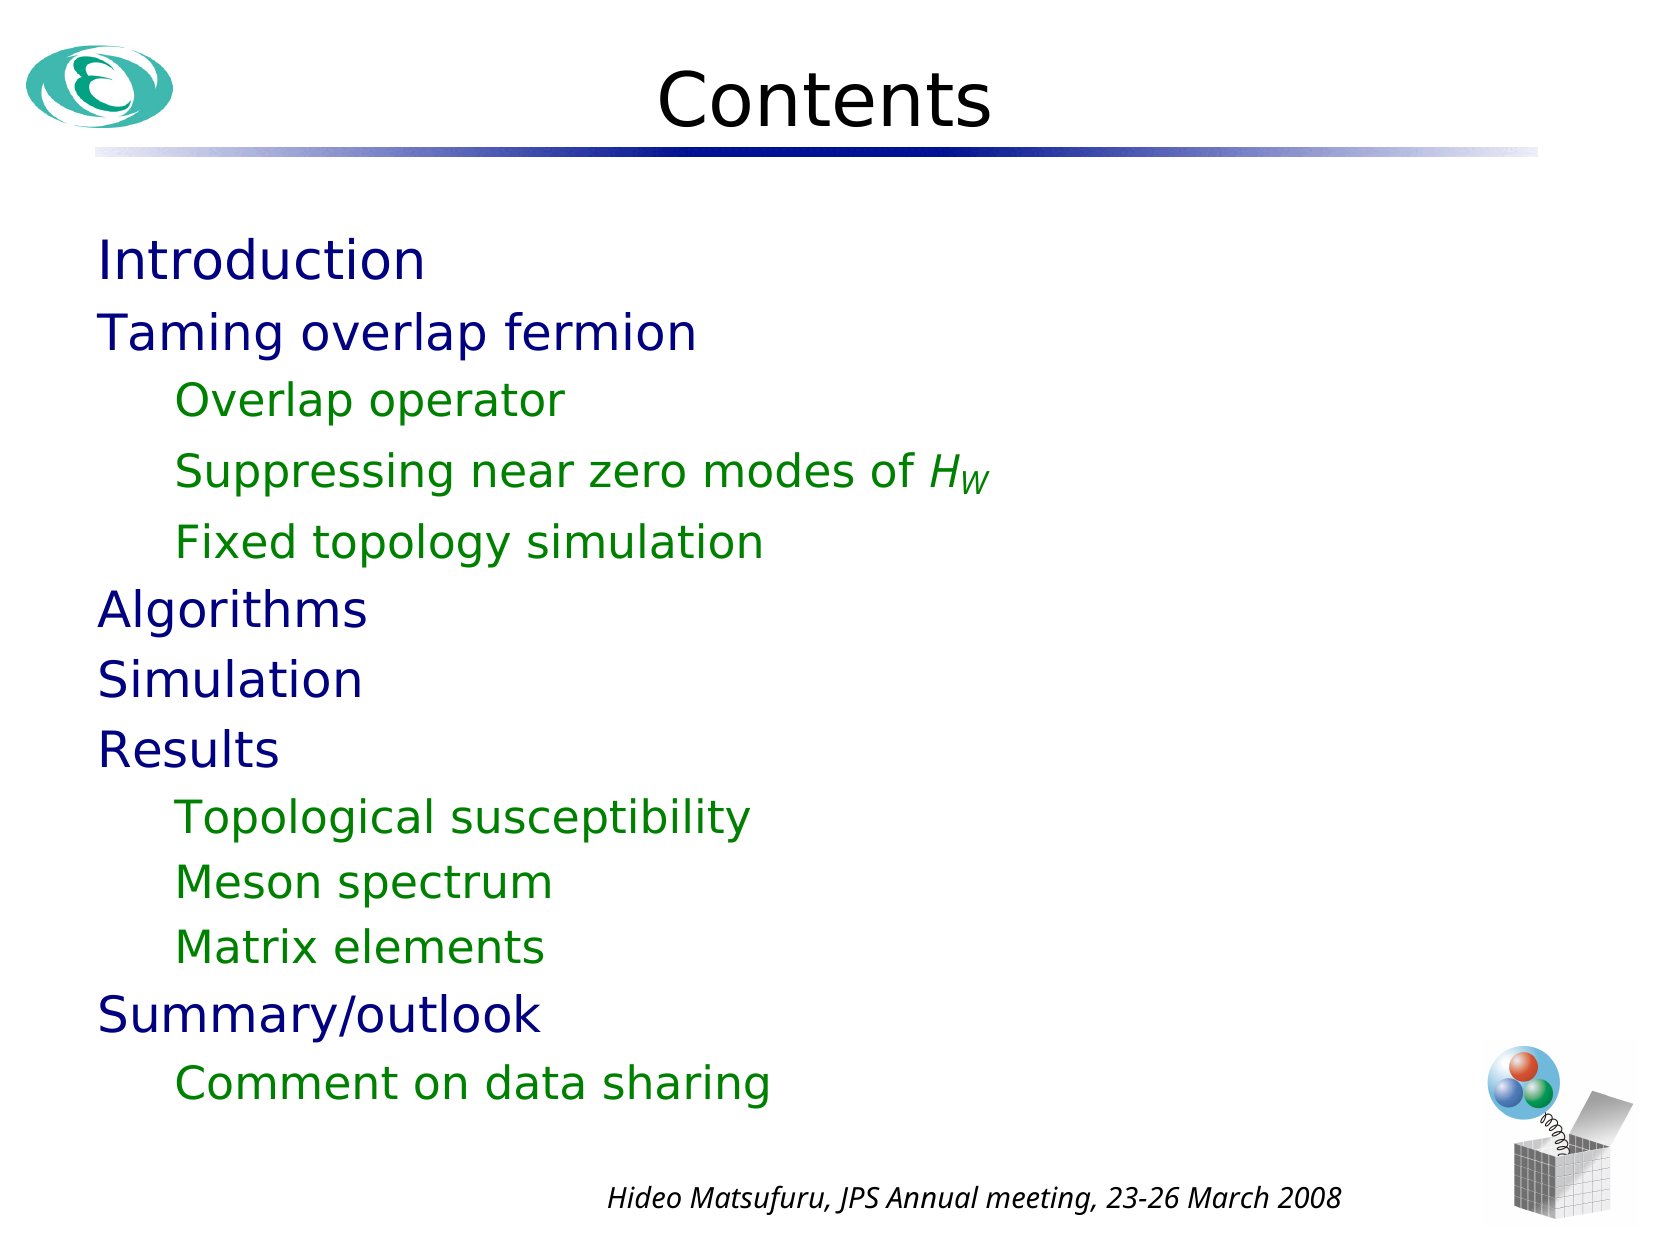

# Contents
Introduction
Taming overlap fermion
Overlap operator
Suppressing near zero modes of HW
Fixed topology simulation
Algorithms
Simulation
Results
Topological susceptibility
Meson spectrum
Matrix elements
Summary/outlook
Comment on data sharing